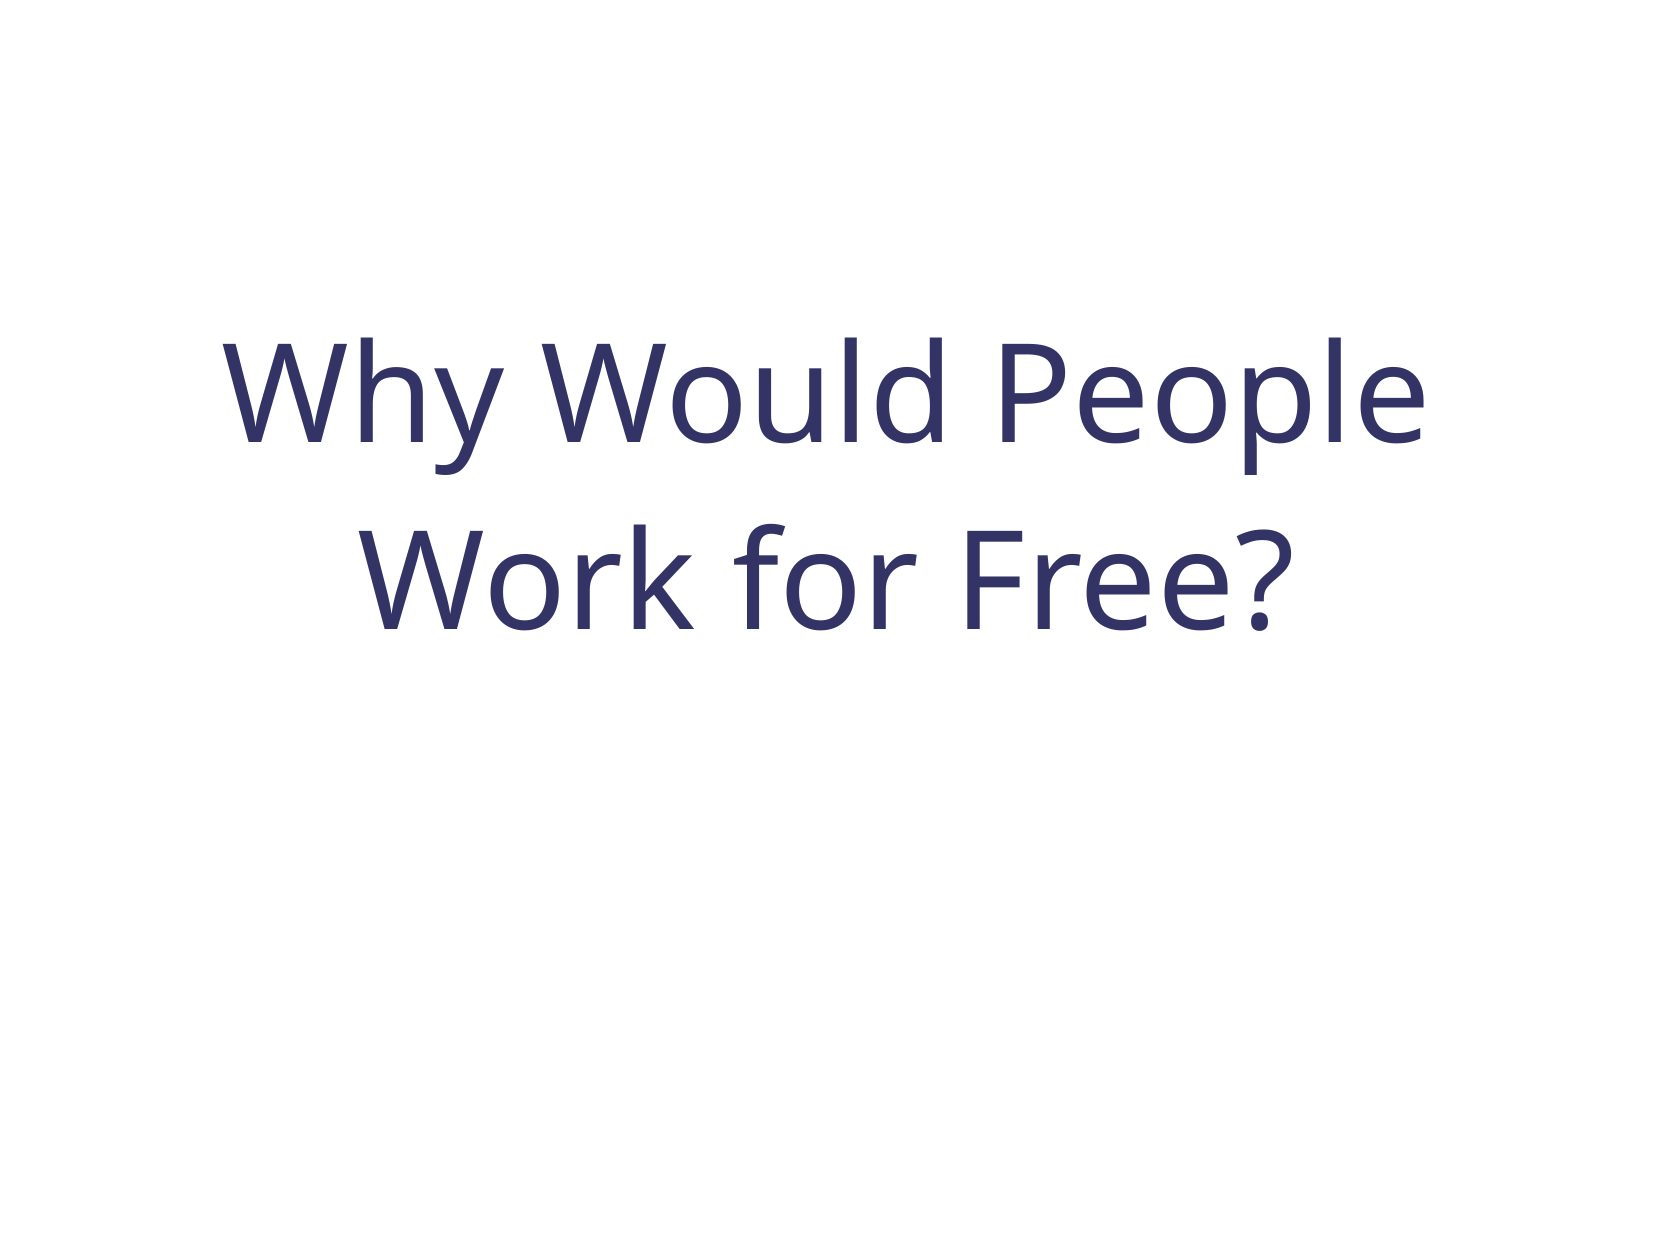

# Why Would People Work for Free?